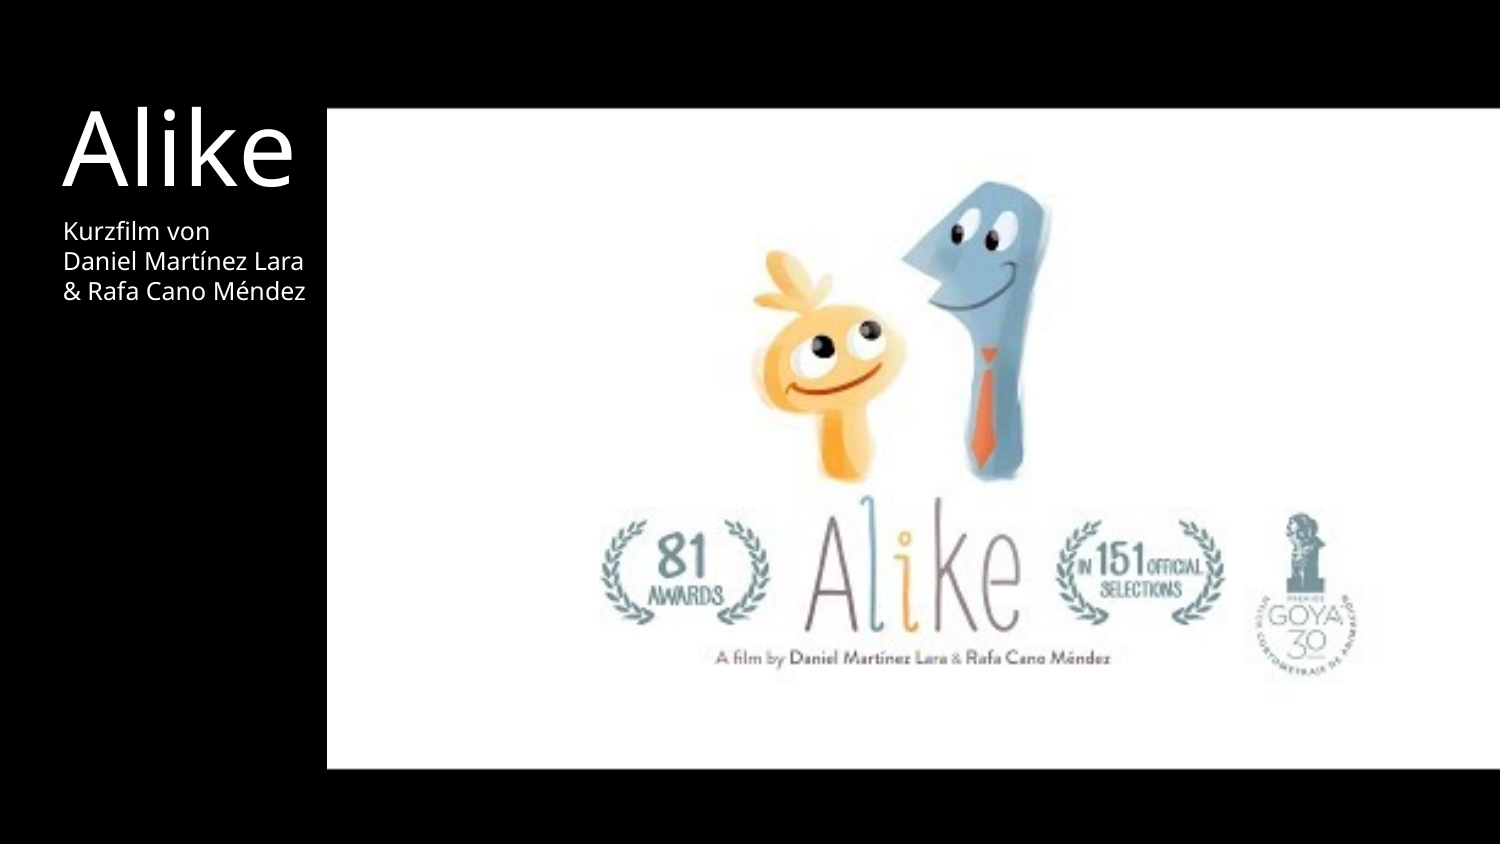

Alike
Kurzfilm von
Daniel Martínez Lara
& Rafa Cano Méndez